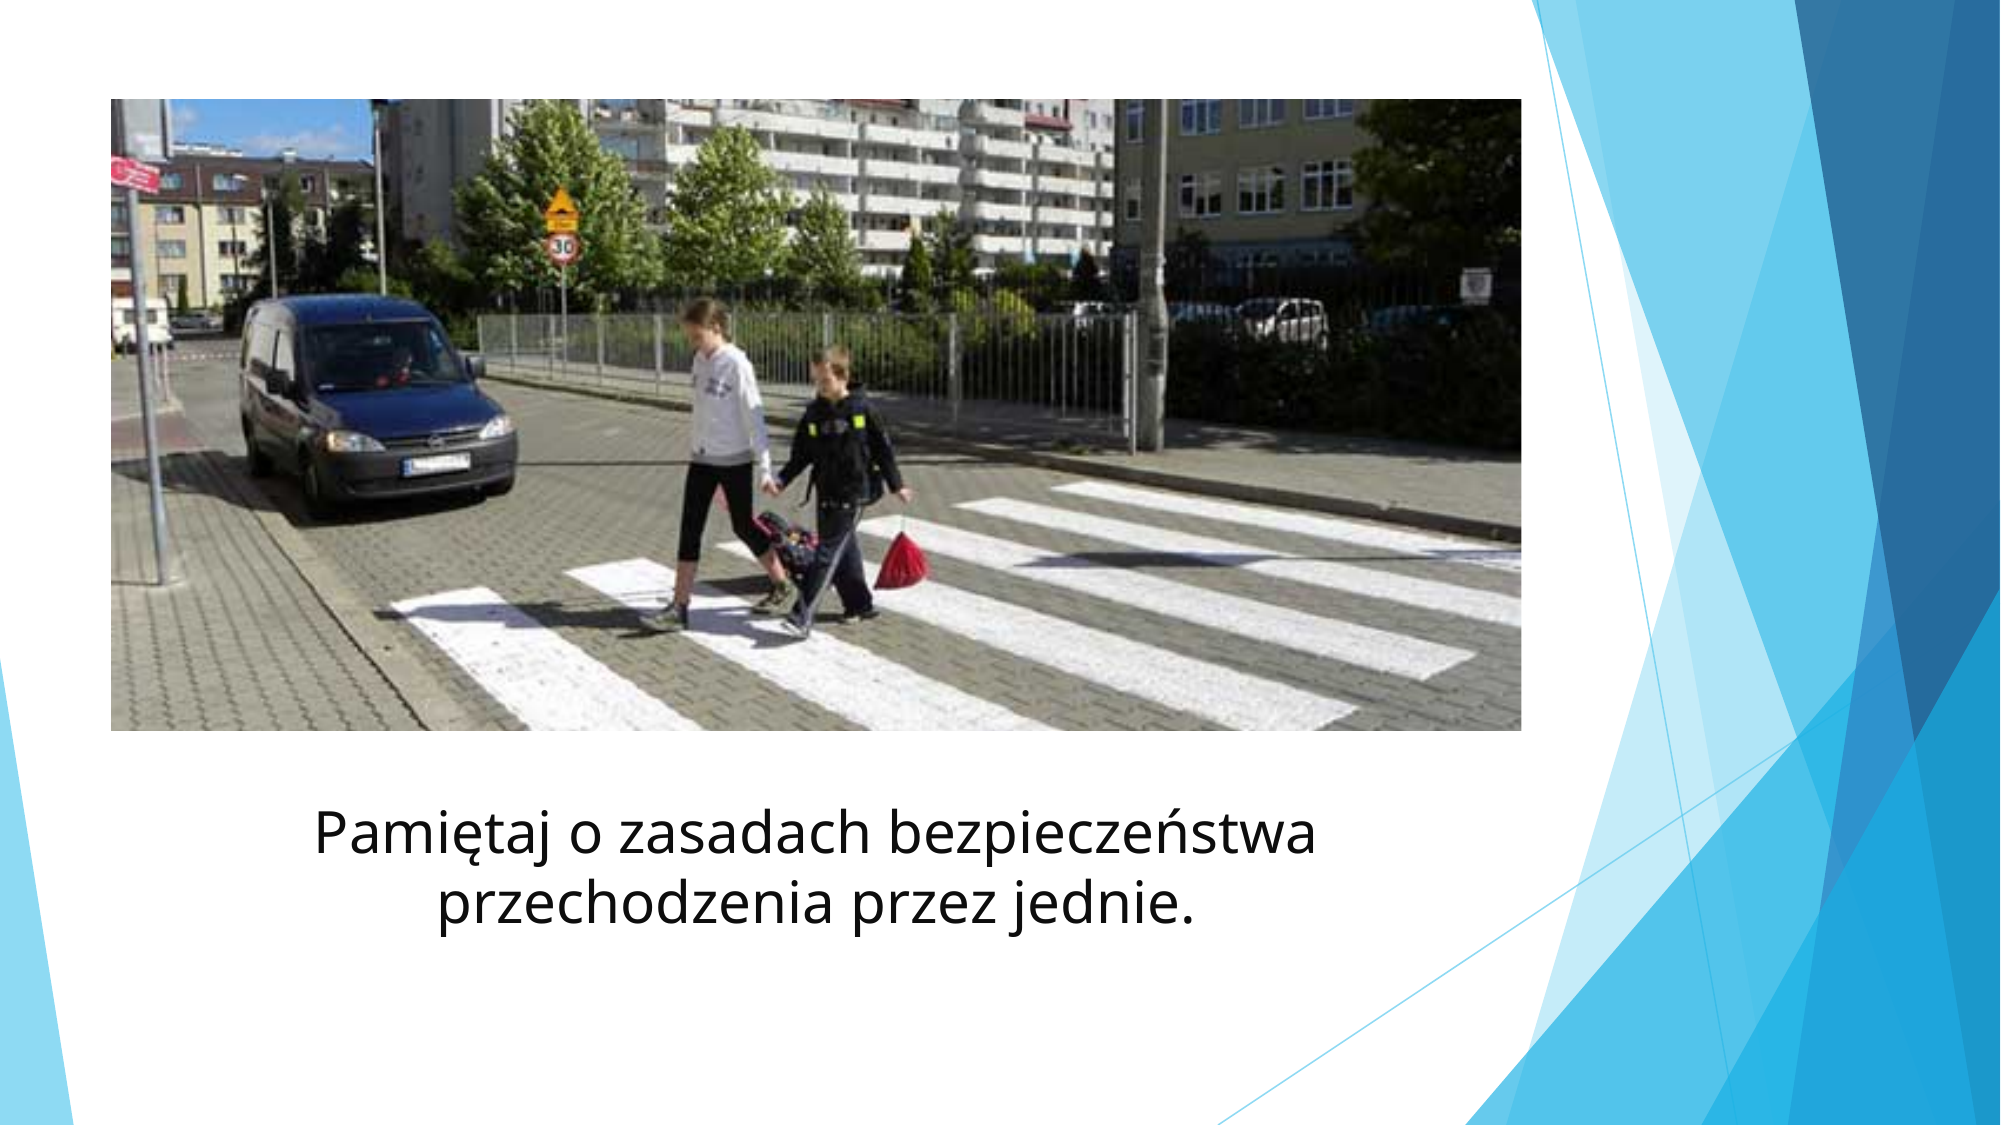

# Pamiętaj o zasadach bezpieczeństwa przechodzenia przez jednie.